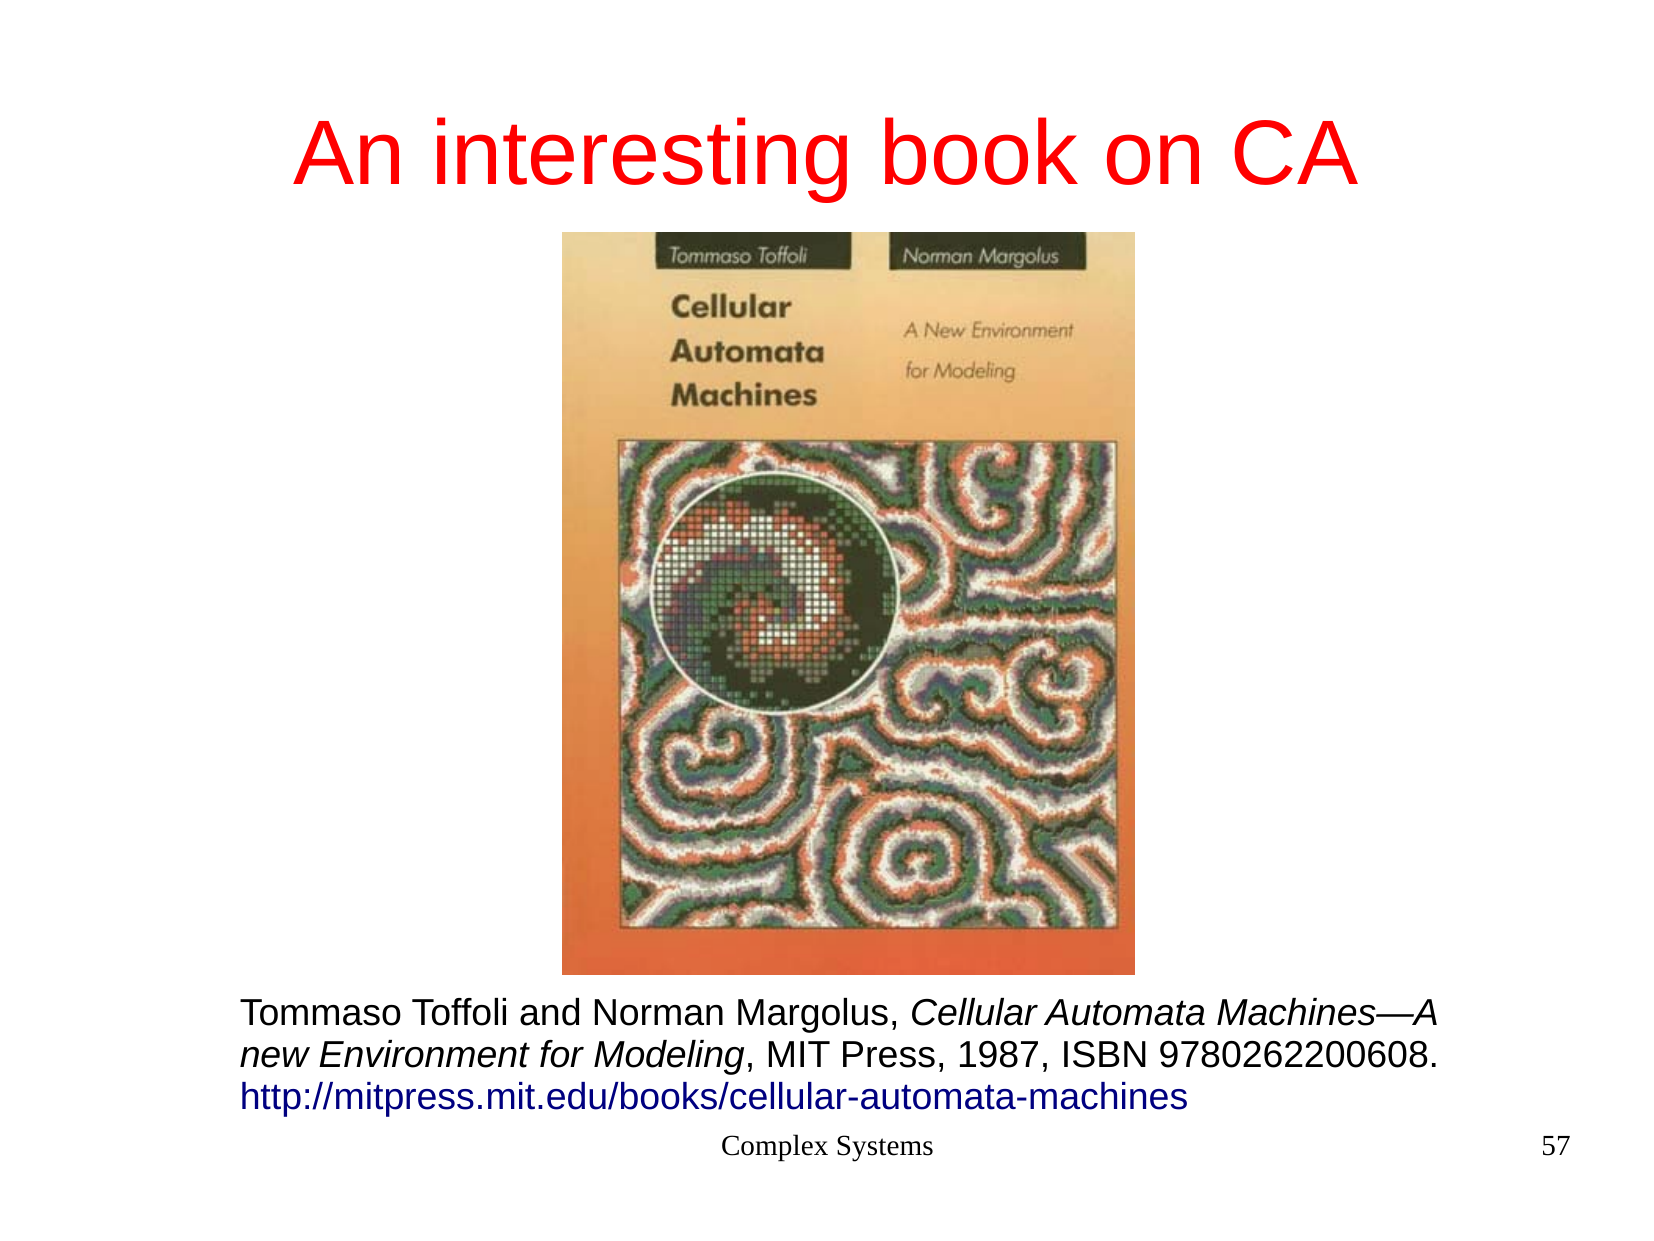

# An interesting book on CA
Tommaso Toffoli and Norman Margolus, Cellular Automata Machines—A new Environment for Modeling, MIT Press, 1987, ISBN 9780262200608. http://mitpress.mit.edu/books/cellular-automata-machines
Complex Systems
57